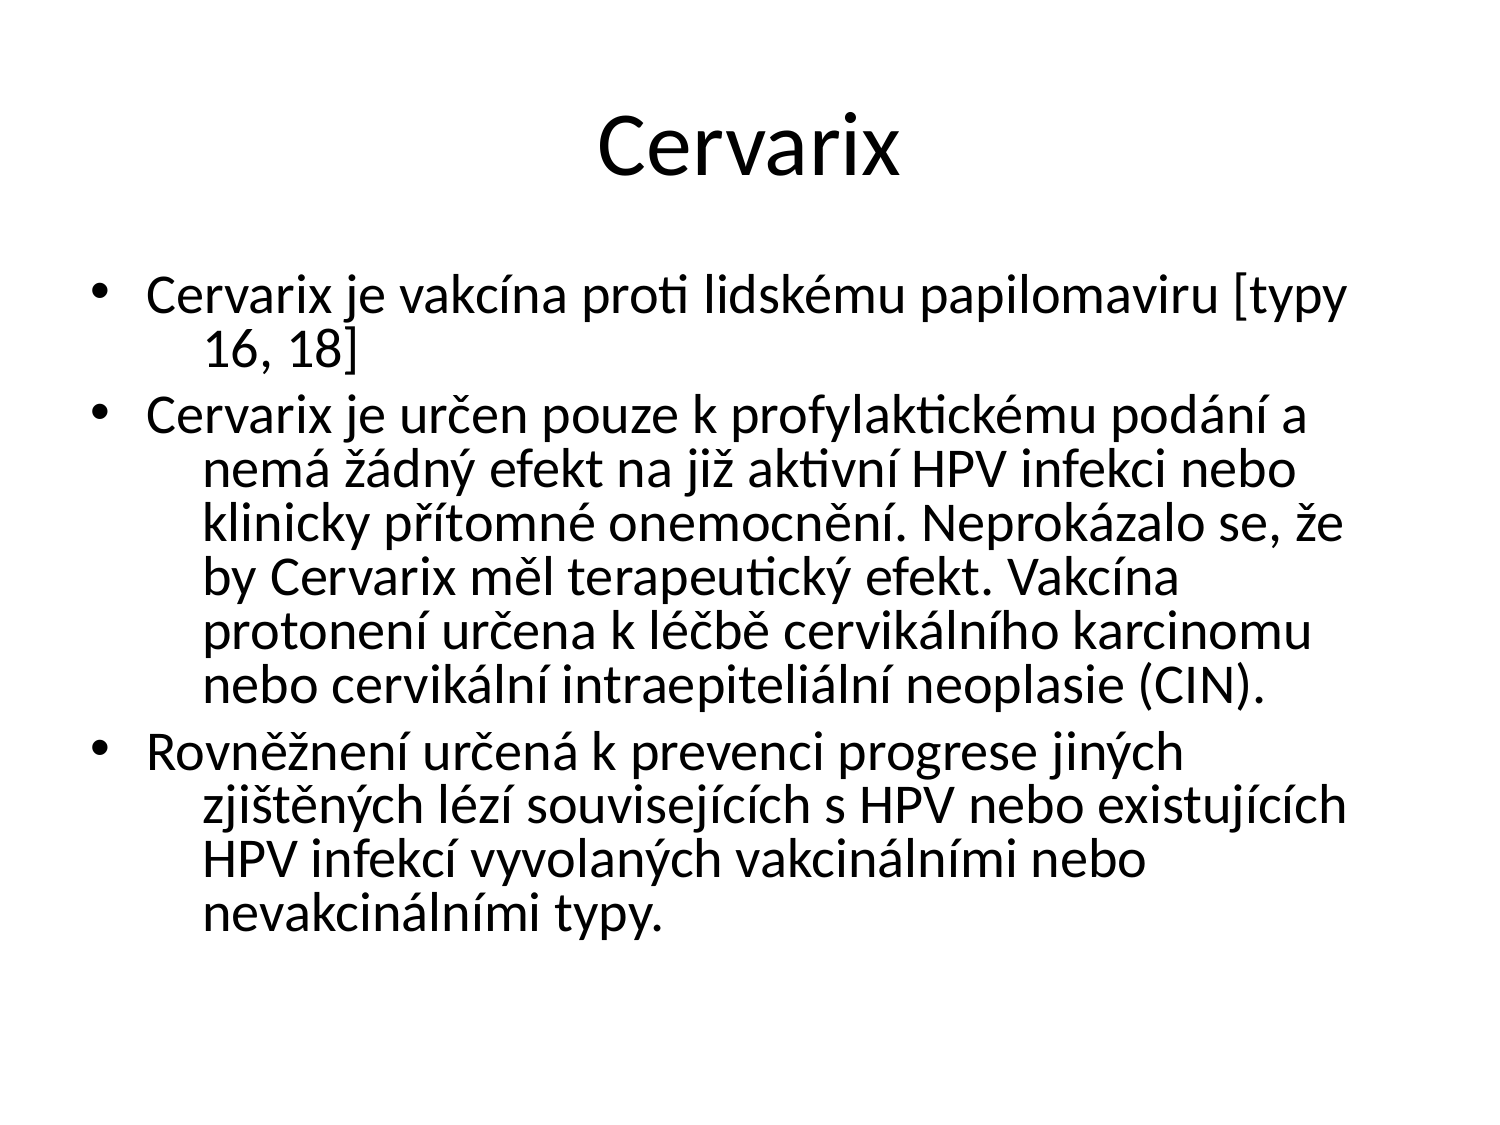

# Cervarix
Cervarix je vakcína proti lidskému papilomaviru [typy 16, 18]
Cervarix je určen pouze k profylaktickému podání a nemá žádný efekt na již aktivní HPV infekci nebo klinicky přítomné onemocnění. Neprokázalo se, že by Cervarix měl terapeutický efekt. Vakcína protonení určena k léčbě cervikálního karcinomu nebo cervikální intraepiteliální neoplasie (CIN).
Rovněžnení určená k prevenci progrese jiných zjištěných lézí souvisejících s HPV nebo existujících HPV infekcí vyvolaných vakcinálními nebo nevakcinálními typy.